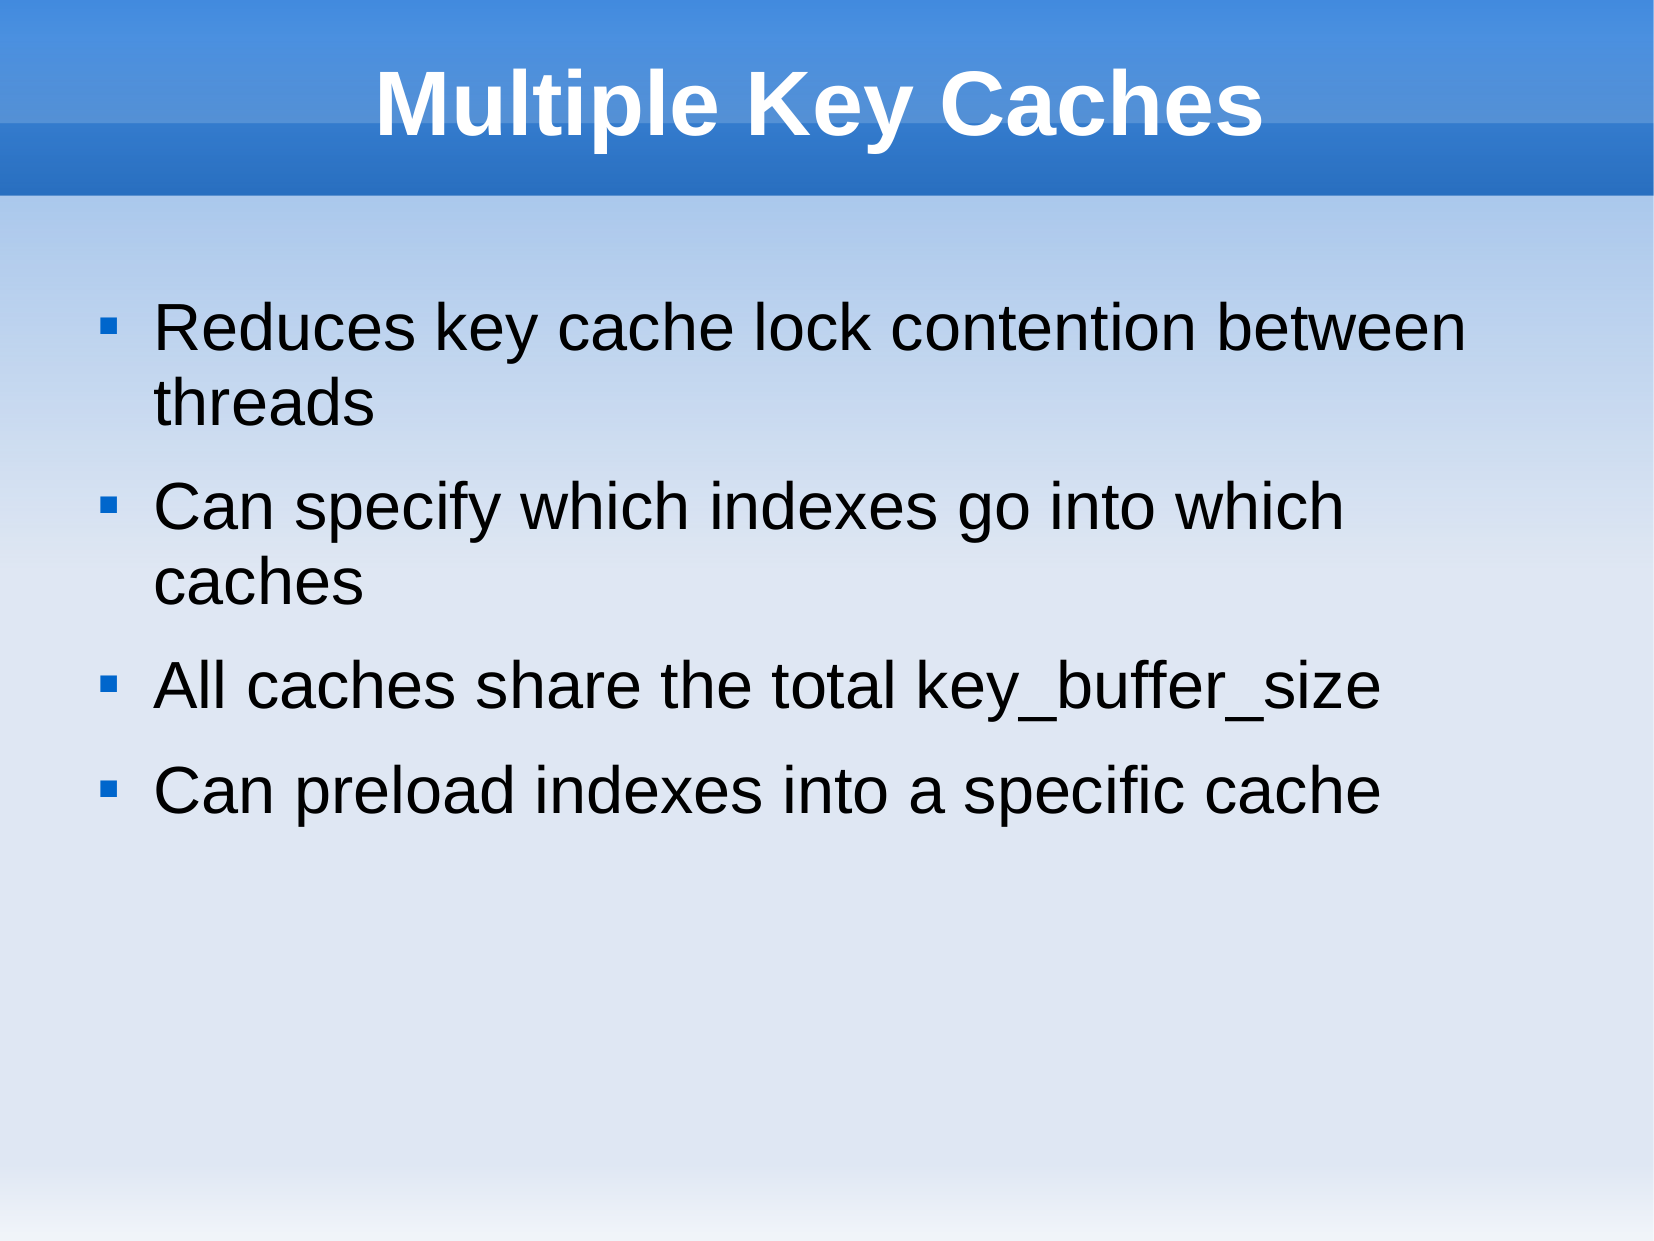

# Multiple Key Caches
Reduces key cache lock contention between threads
Can specify which indexes go into which caches
All caches share the total key_buffer_size
Can preload indexes into a specific cache